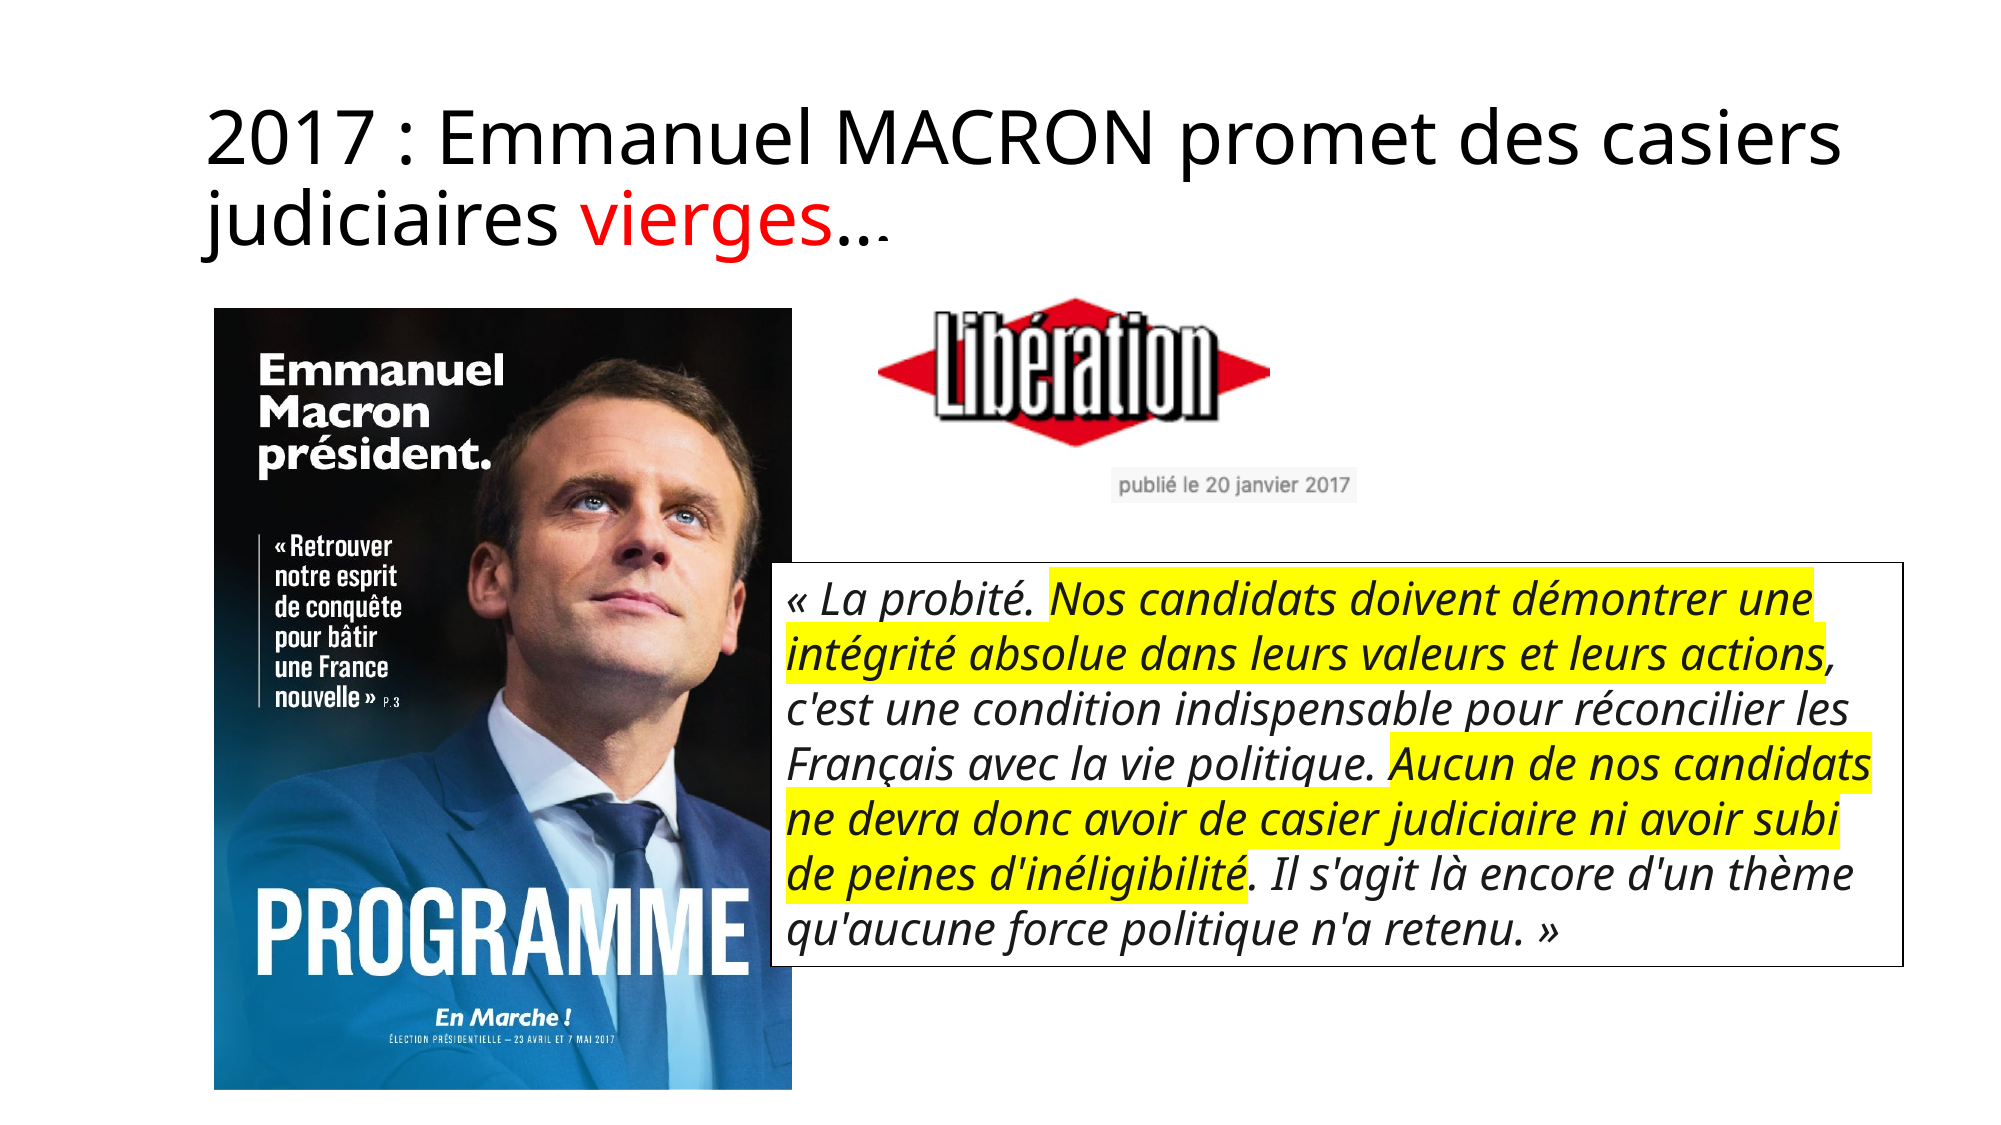

2017 : Emmanuel MACRON promet des casiers judiciaires vierges…
« La probité. Nos candidats doivent démontrer une intégrité absolue dans leurs valeurs et leurs actions, c'est une condition indispensable pour réconcilier les Français avec la vie politique. Aucun de nos candidats ne devra donc avoir de casier judiciaire ni avoir subi de peines d'inéligibilité. Il s'agit là encore d'un thème qu'aucune force politique n'a retenu. »